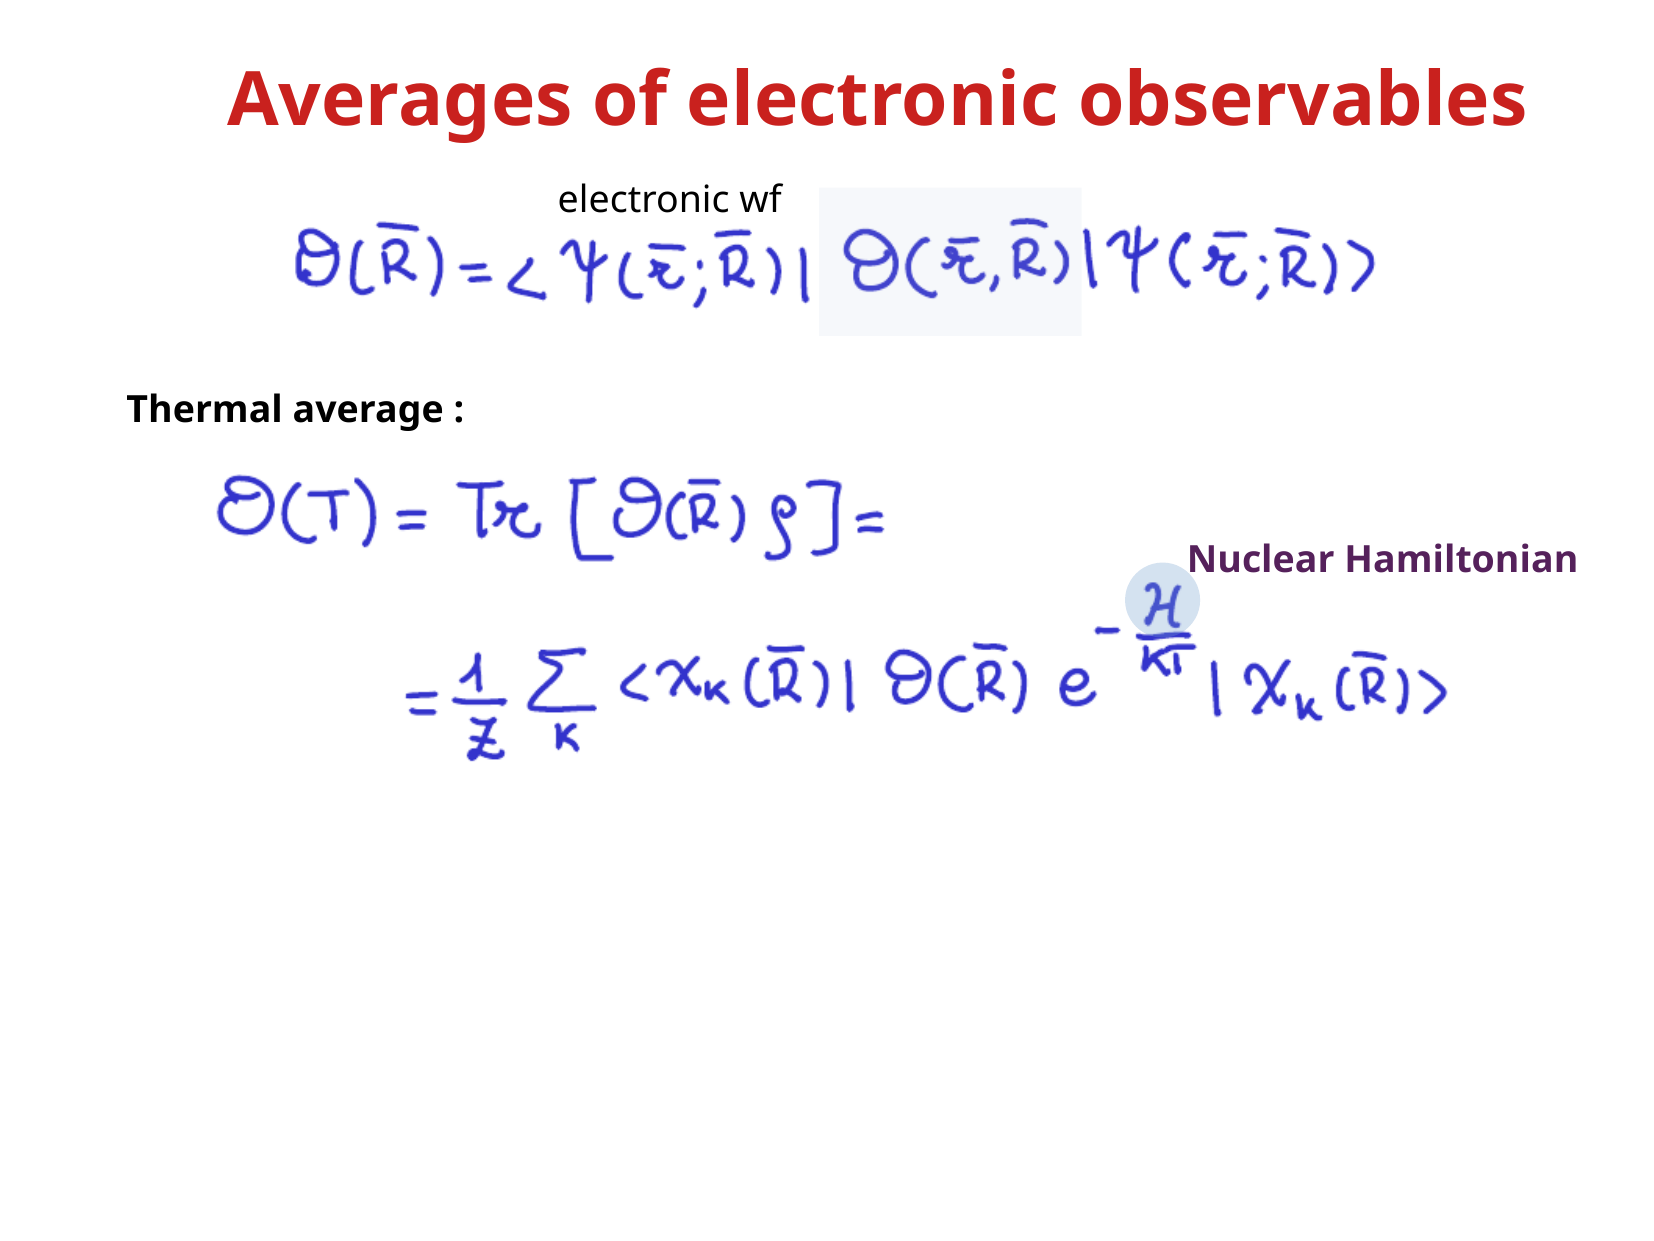

Averages of electronic observables
electronic wf
Thermal average :
Nuclear Hamiltonian